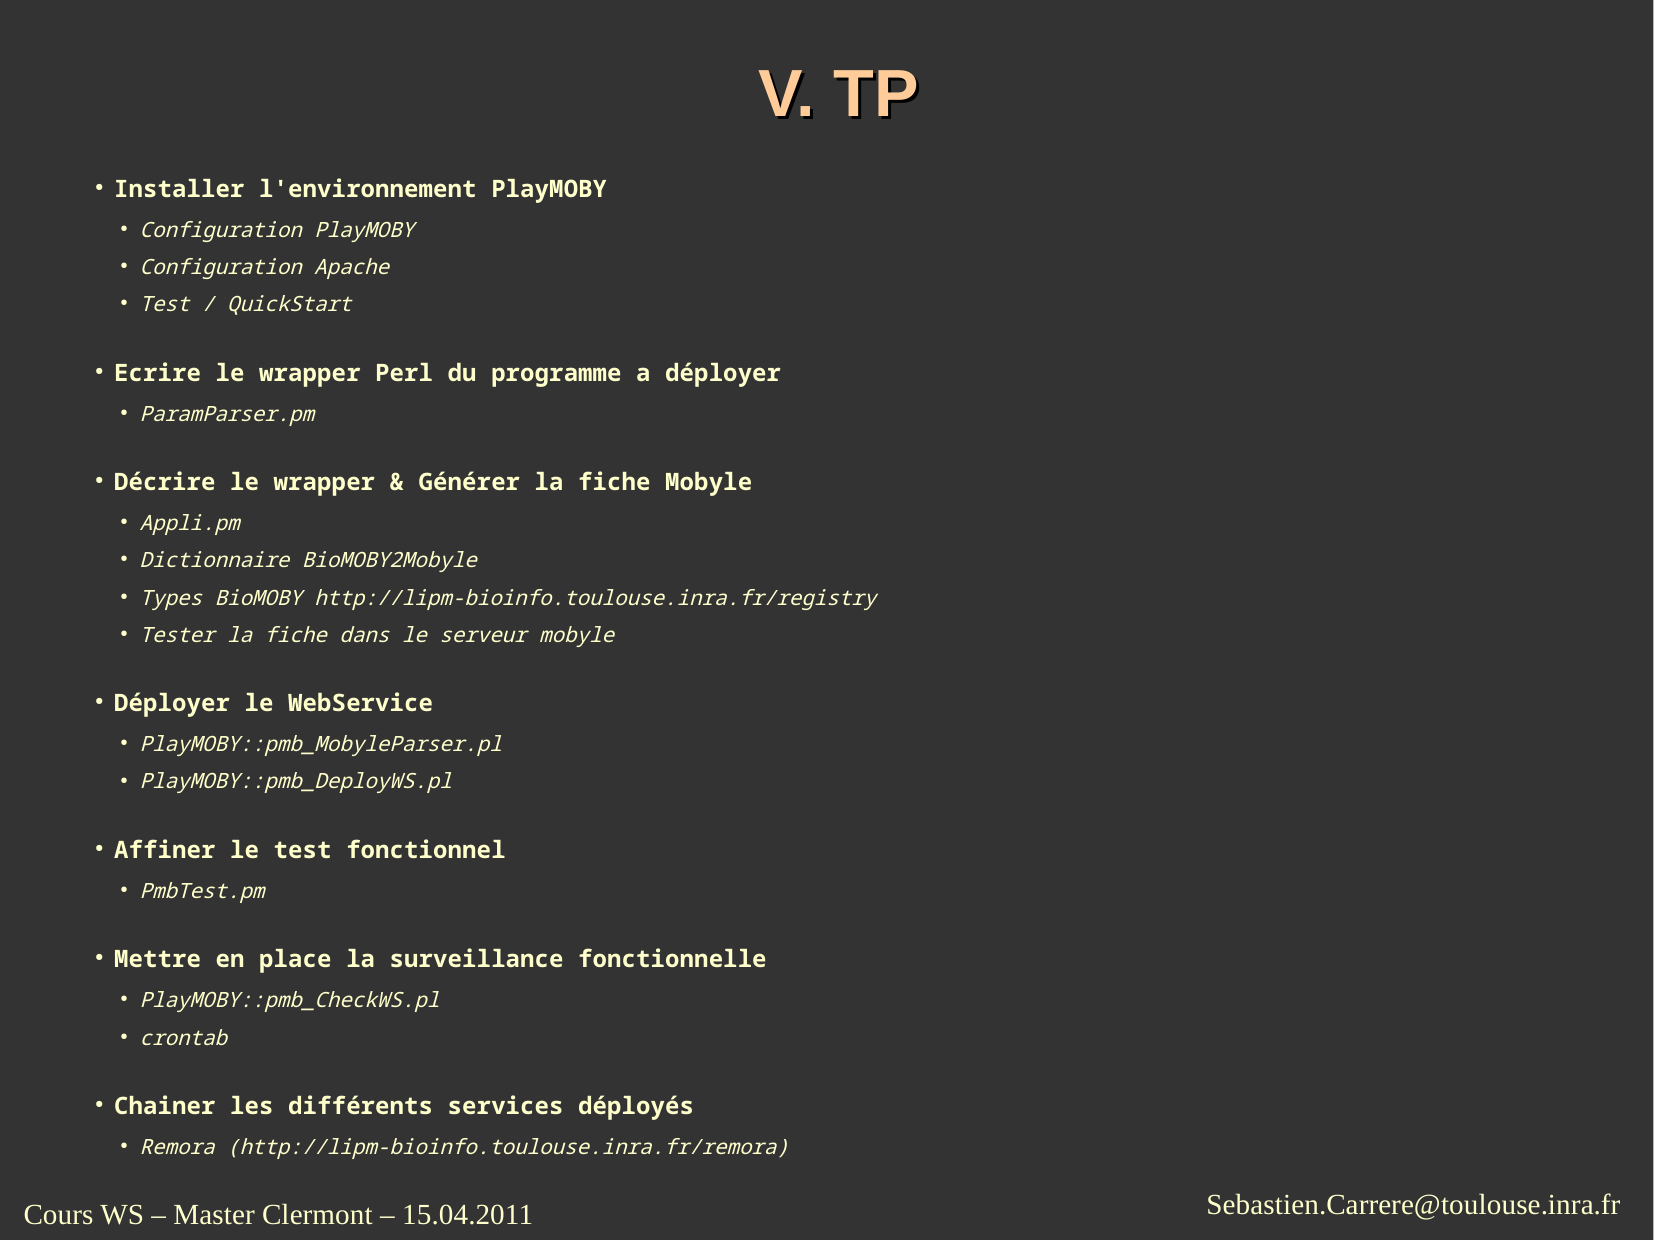

# V. TP
Installer l'environnement PlayMOBY
Configuration PlayMOBY
Configuration Apache
Test / QuickStart
Ecrire le wrapper Perl du programme a déployer
ParamParser.pm
Décrire le wrapper & Générer la fiche Mobyle
Appli.pm
Dictionnaire BioMOBY2Mobyle
Types BioMOBY http://lipm-bioinfo.toulouse.inra.fr/registry
Tester la fiche dans le serveur mobyle
Déployer le WebService
PlayMOBY::pmb_MobyleParser.pl
PlayMOBY::pmb_DeployWS.pl
Affiner le test fonctionnel
PmbTest.pm
Mettre en place la surveillance fonctionnelle
PlayMOBY::pmb_CheckWS.pl
crontab
Chainer les différents services déployés
Remora (http://lipm-bioinfo.toulouse.inra.fr/remora)